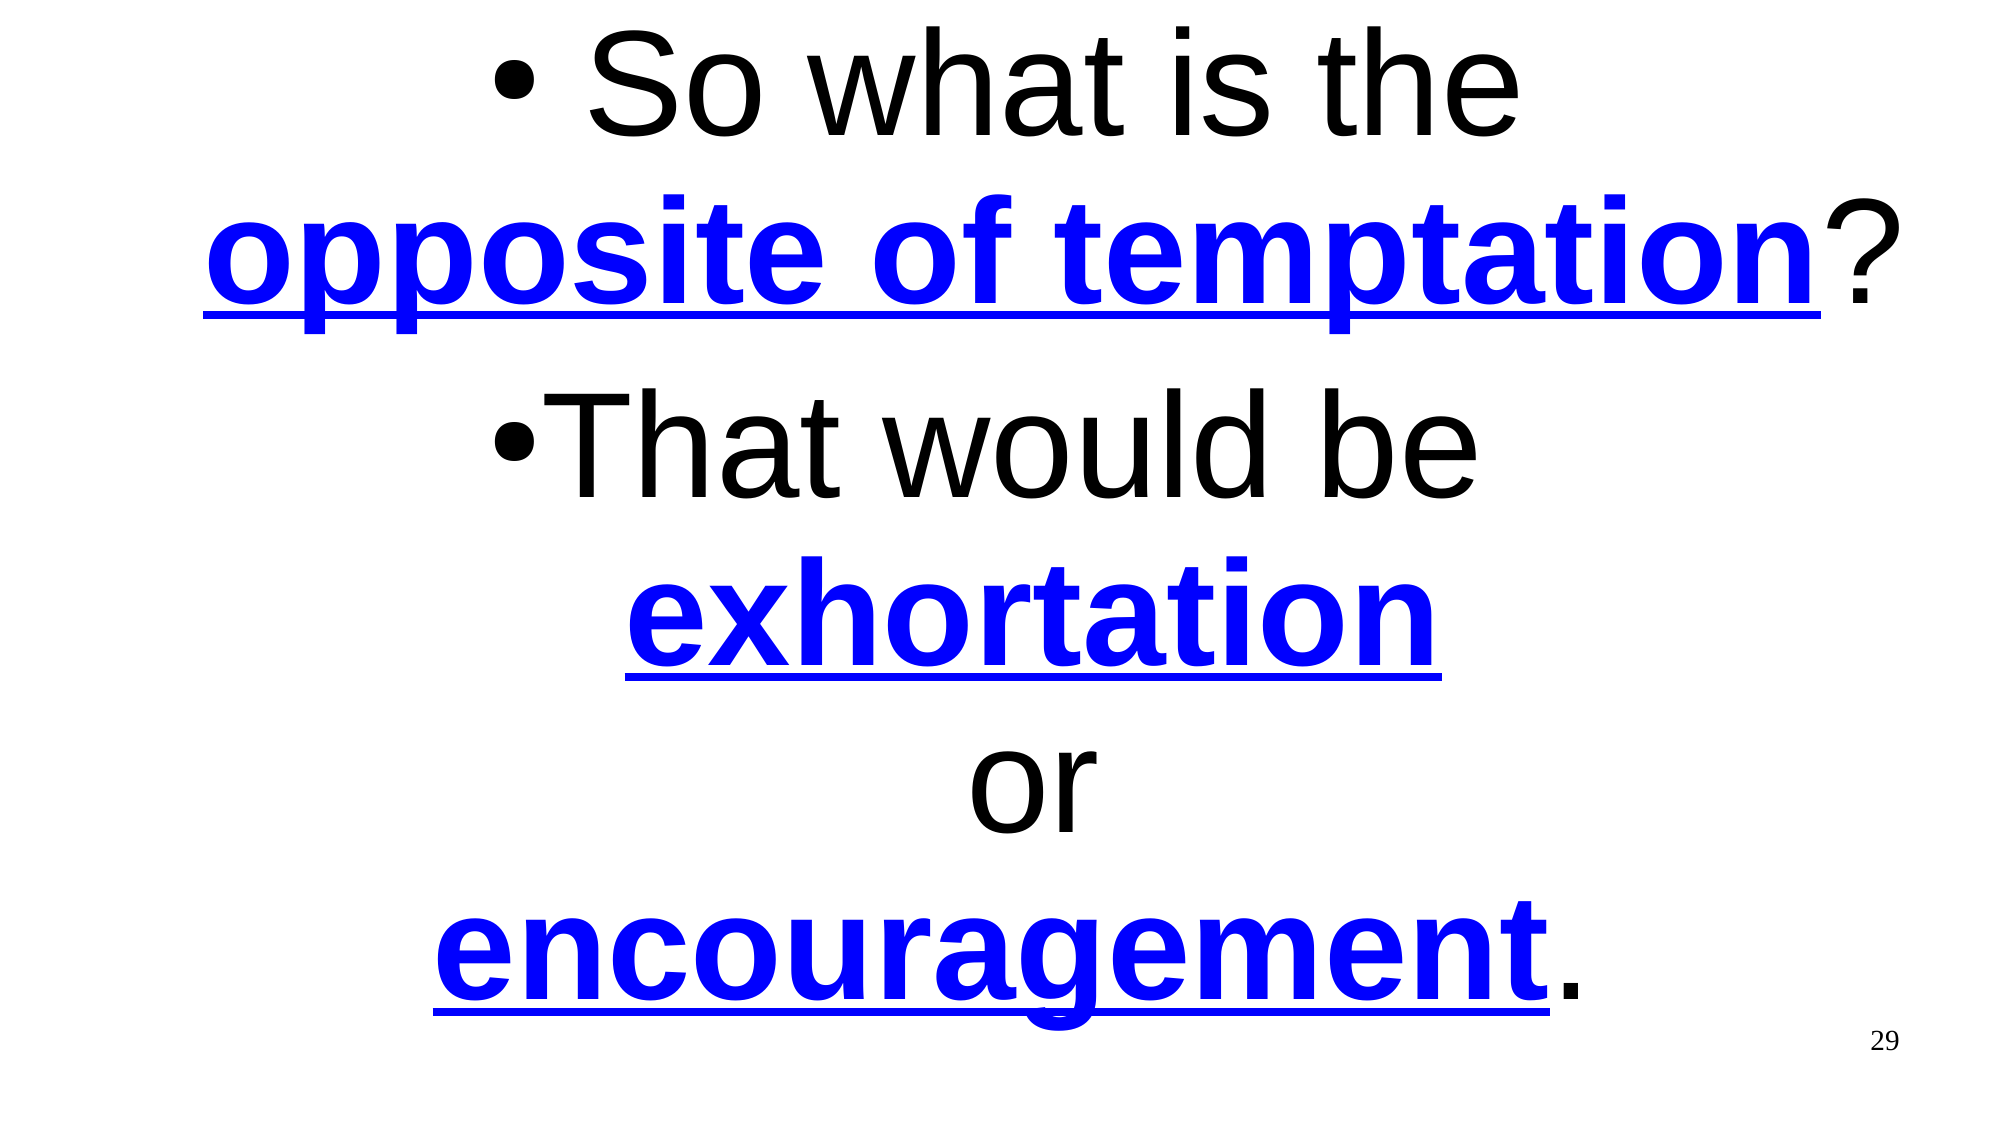

# So what is the opposite of temptation?
That would be
exhortation
or
encouragement.
29